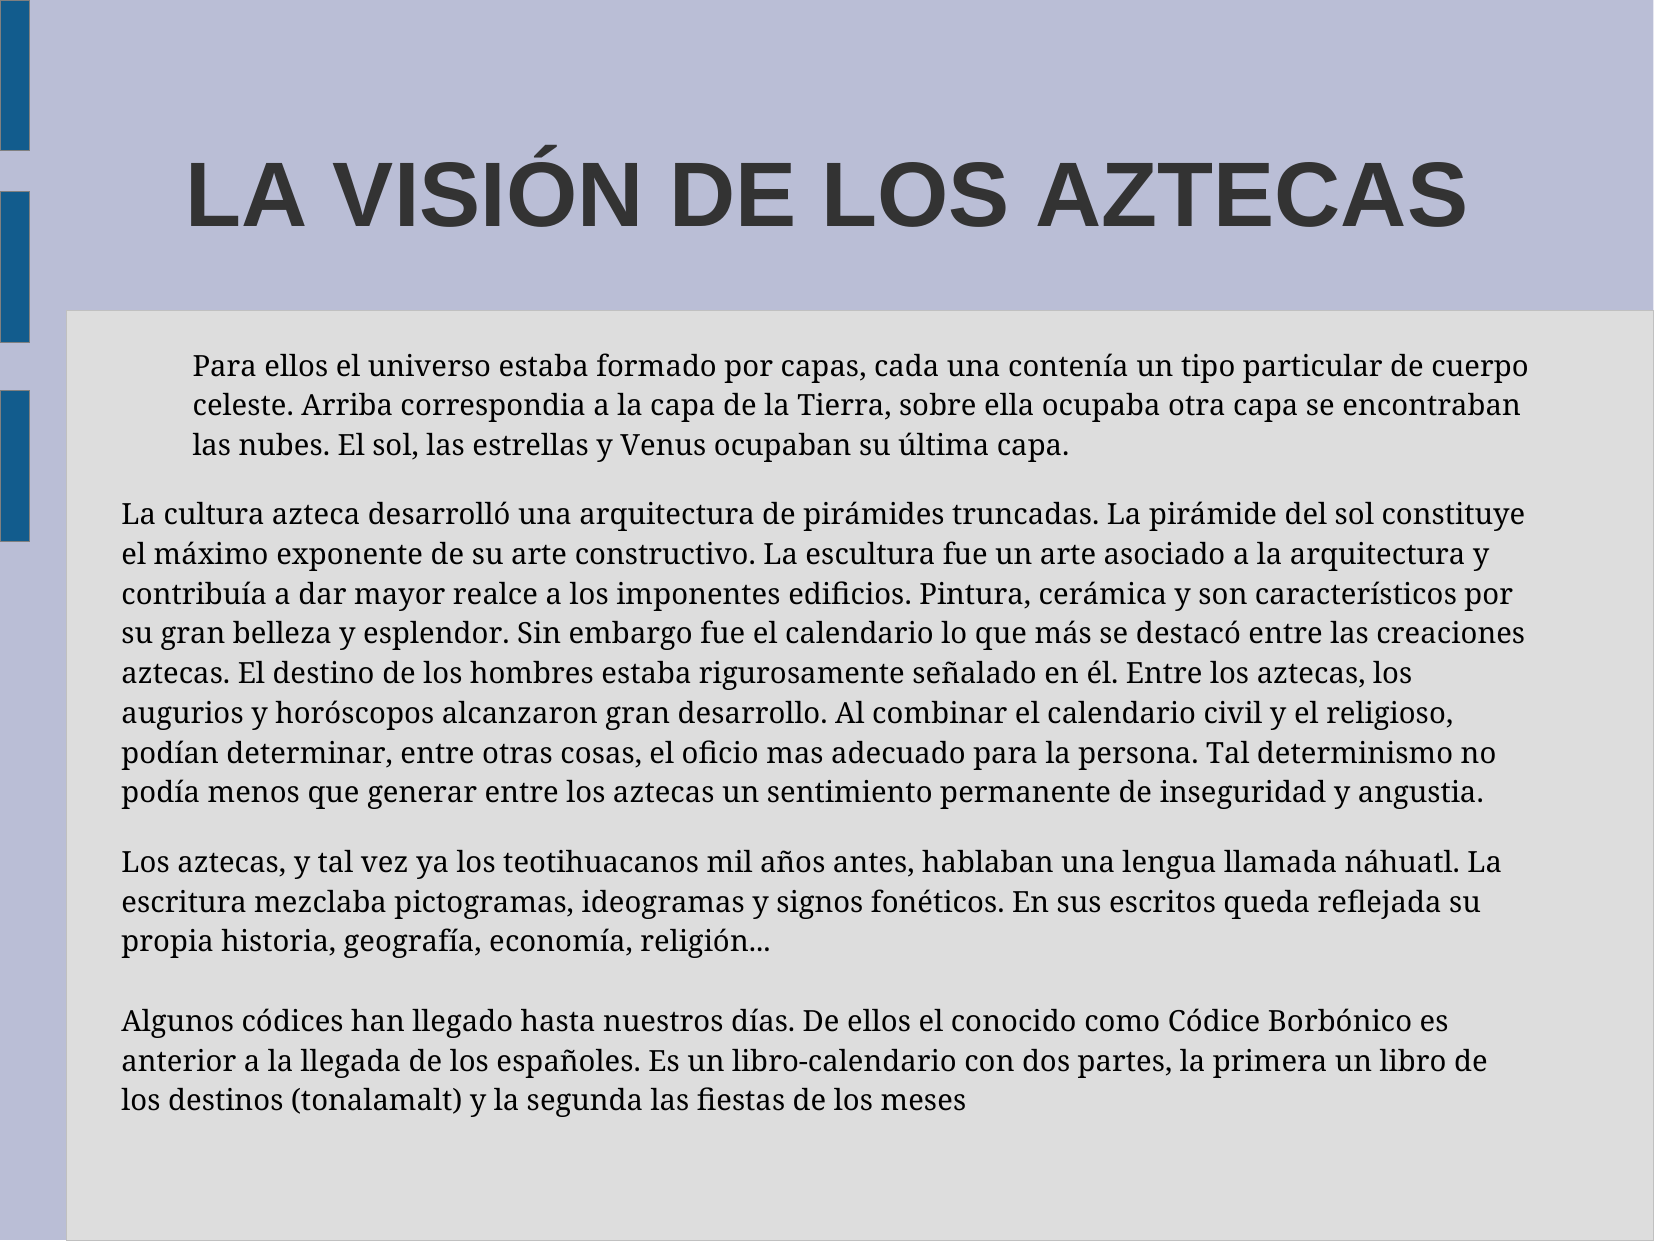

# LA VISIÓN DE LOS AZTECAS
Para ellos el universo estaba formado por capas, cada una contenía un tipo particular de cuerpo celeste. Arriba correspondia a la capa de la Tierra, sobre ella ocupaba otra capa se encontraban las nubes. El sol, las estrellas y Venus ocupaban su última capa.
La cultura azteca desarrolló una arquitectura de pirámides truncadas. La pirámide del sol constituye el máximo exponente de su arte constructivo. La escultura fue un arte asociado a la arquitectura y contribuía a dar mayor realce a los imponentes edificios. Pintura, cerámica y son característicos por su gran belleza y esplendor. Sin embargo fue el calendario lo que más se destacó entre las creaciones aztecas. El destino de los hombres estaba rigurosamente señalado en él. Entre los aztecas, los augurios y horóscopos alcanzaron gran desarrollo. Al combinar el calendario civil y el religioso, podían determinar, entre otras cosas, el oficio mas adecuado para la persona. Tal determinismo no podía menos que generar entre los aztecas un sentimiento permanente de inseguridad y angustia.
Los aztecas, y tal vez ya los teotihuacanos mil años antes, hablaban una lengua llamada náhuatl. La escritura mezclaba pictogramas, ideogramas y signos fonéticos. En sus escritos queda reflejada su propia historia, geografía, economía, religión...
Algunos códices han llegado hasta nuestros días. De ellos el conocido como Códice Borbónico es anterior a la llegada de los españoles. Es un libro-calendario con dos partes, la primera un libro de los destinos (tonalamalt) y la segunda las fiestas de los meses